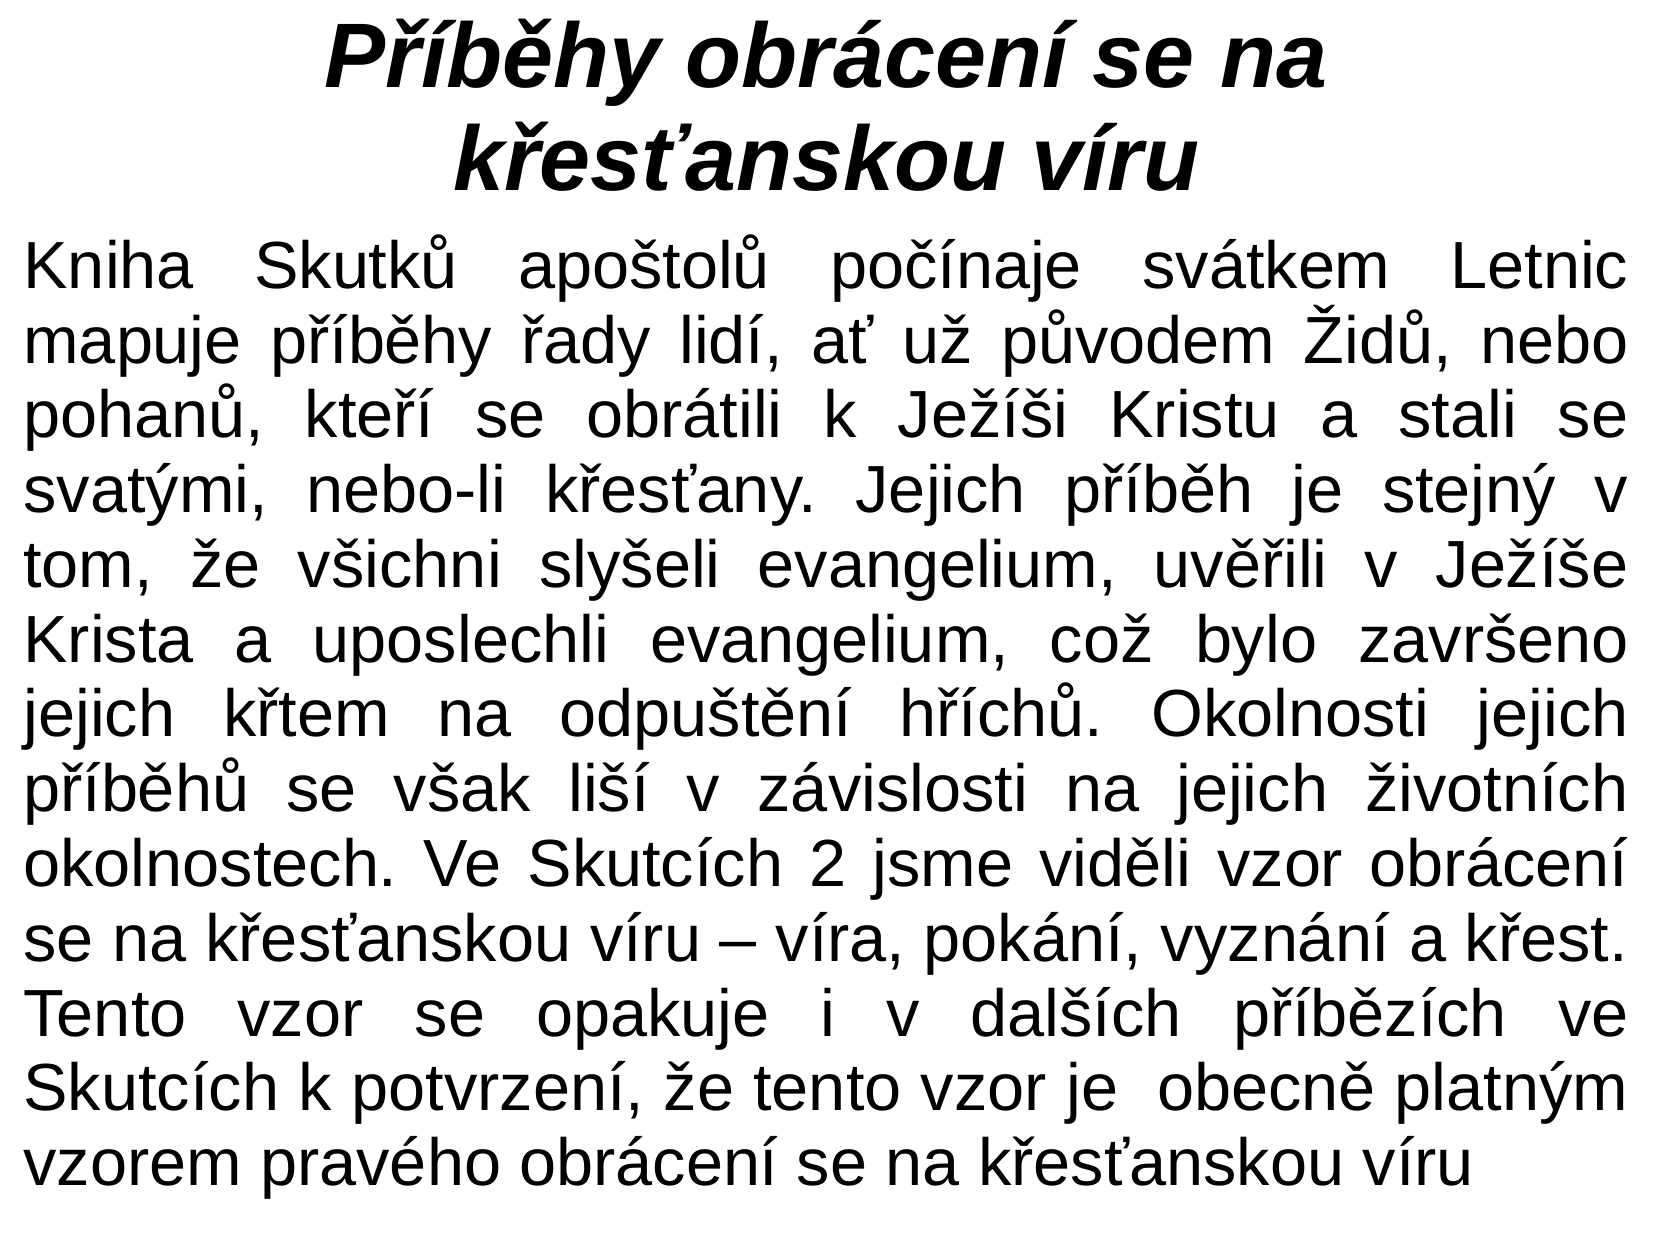

Kniha Skutků apoštolů počínaje svátkem Letnic mapuje příběhy řady lidí, ať už původem Židů, nebo pohanů, kteří se obrátili k Ježíši Kristu a stali se svatými, nebo-li křesťany. Jejich příběh je stejný v tom, že všichni slyšeli evangelium, uvěřili v Ježíše Krista a uposlechli evangelium, což bylo završeno jejich křtem na odpuštění hříchů. Okolnosti jejich příběhů se však liší v závislosti na jejich životních okolnostech. Ve Skutcích 2 jsme viděli vzor obrácení se na křesťanskou víru – víra, pokání, vyznání a křest. Tento vzor se opakuje i v dalších příbězích ve Skutcích k potvrzení, že tento vzor je obecně platným vzorem pravého obrácení se na křesťanskou víru
# Příběhy obrácení se na křesťanskou víru